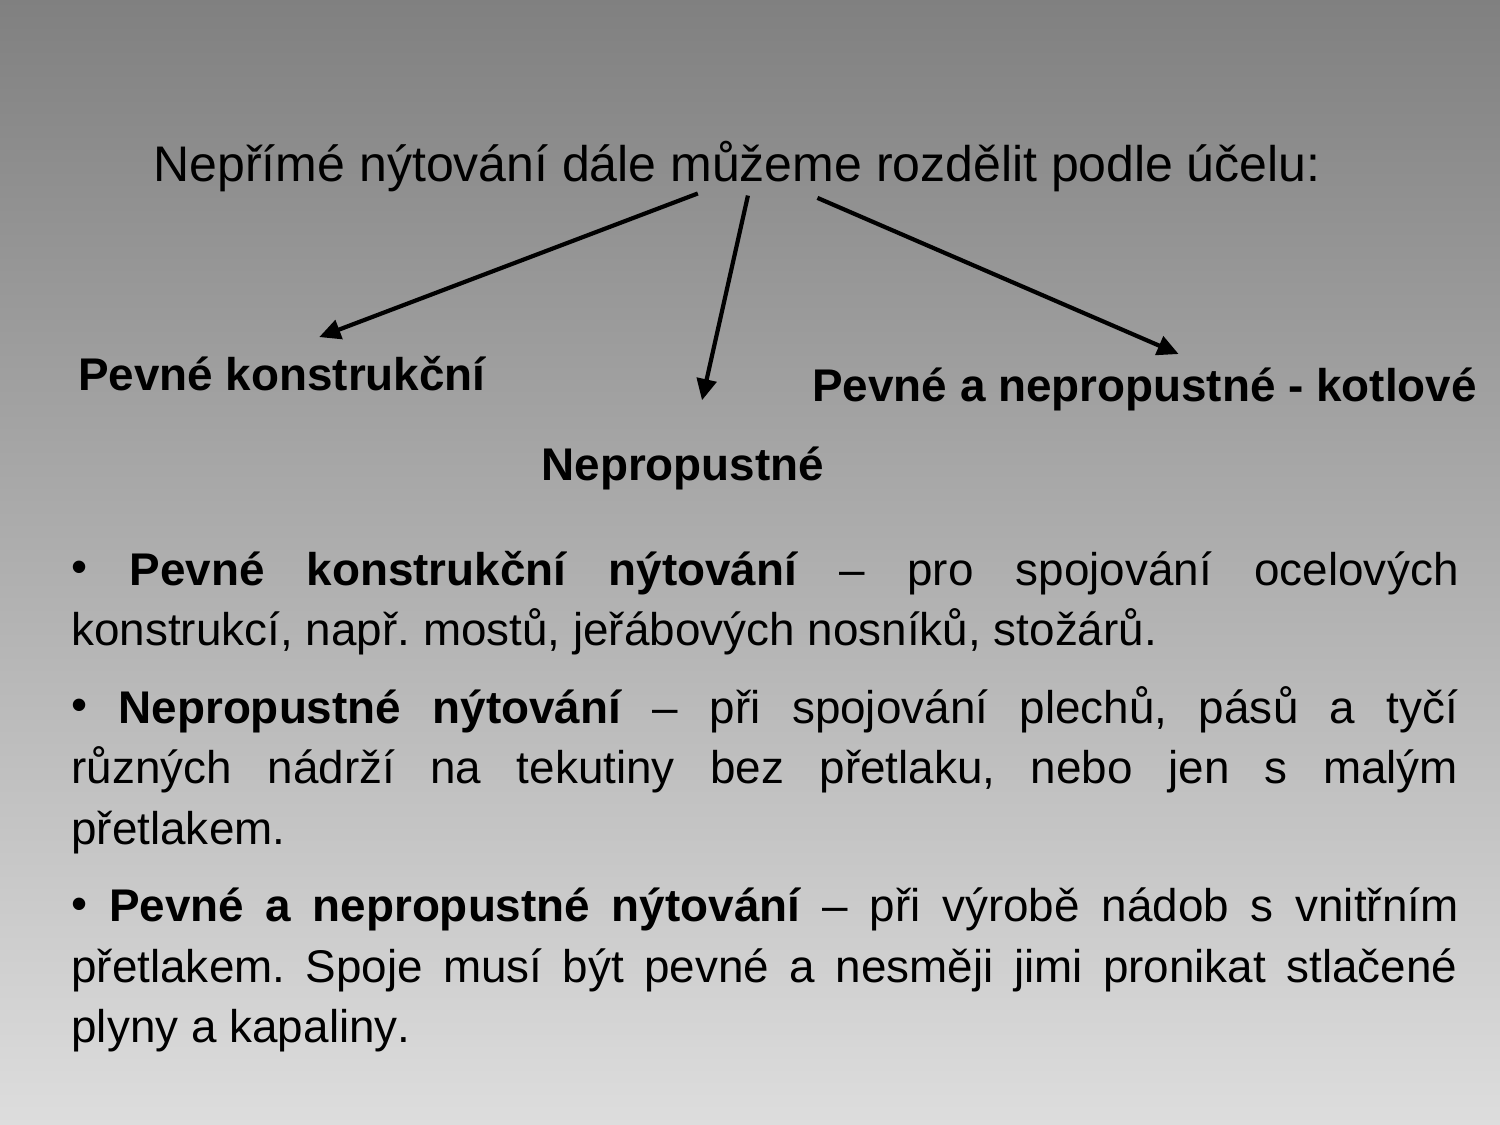

Nepřímé nýtování dále můžeme rozdělit podle účelu:
Pevné konstrukční
Pevné a nepropustné - kotlové
Nepropustné
 Pevné konstrukční nýtování – pro spojování ocelových konstrukcí, např. mostů, jeřábových nosníků, stožárů.
 Nepropustné nýtování – při spojování plechů, pásů a tyčí různých nádrží na tekutiny bez přetlaku, nebo jen s malým přetlakem.
 Pevné a nepropustné nýtování – při výrobě nádob s vnitřním přetlakem. Spoje musí být pevné a nesměji jimi pronikat stlačené plyny a kapaliny.